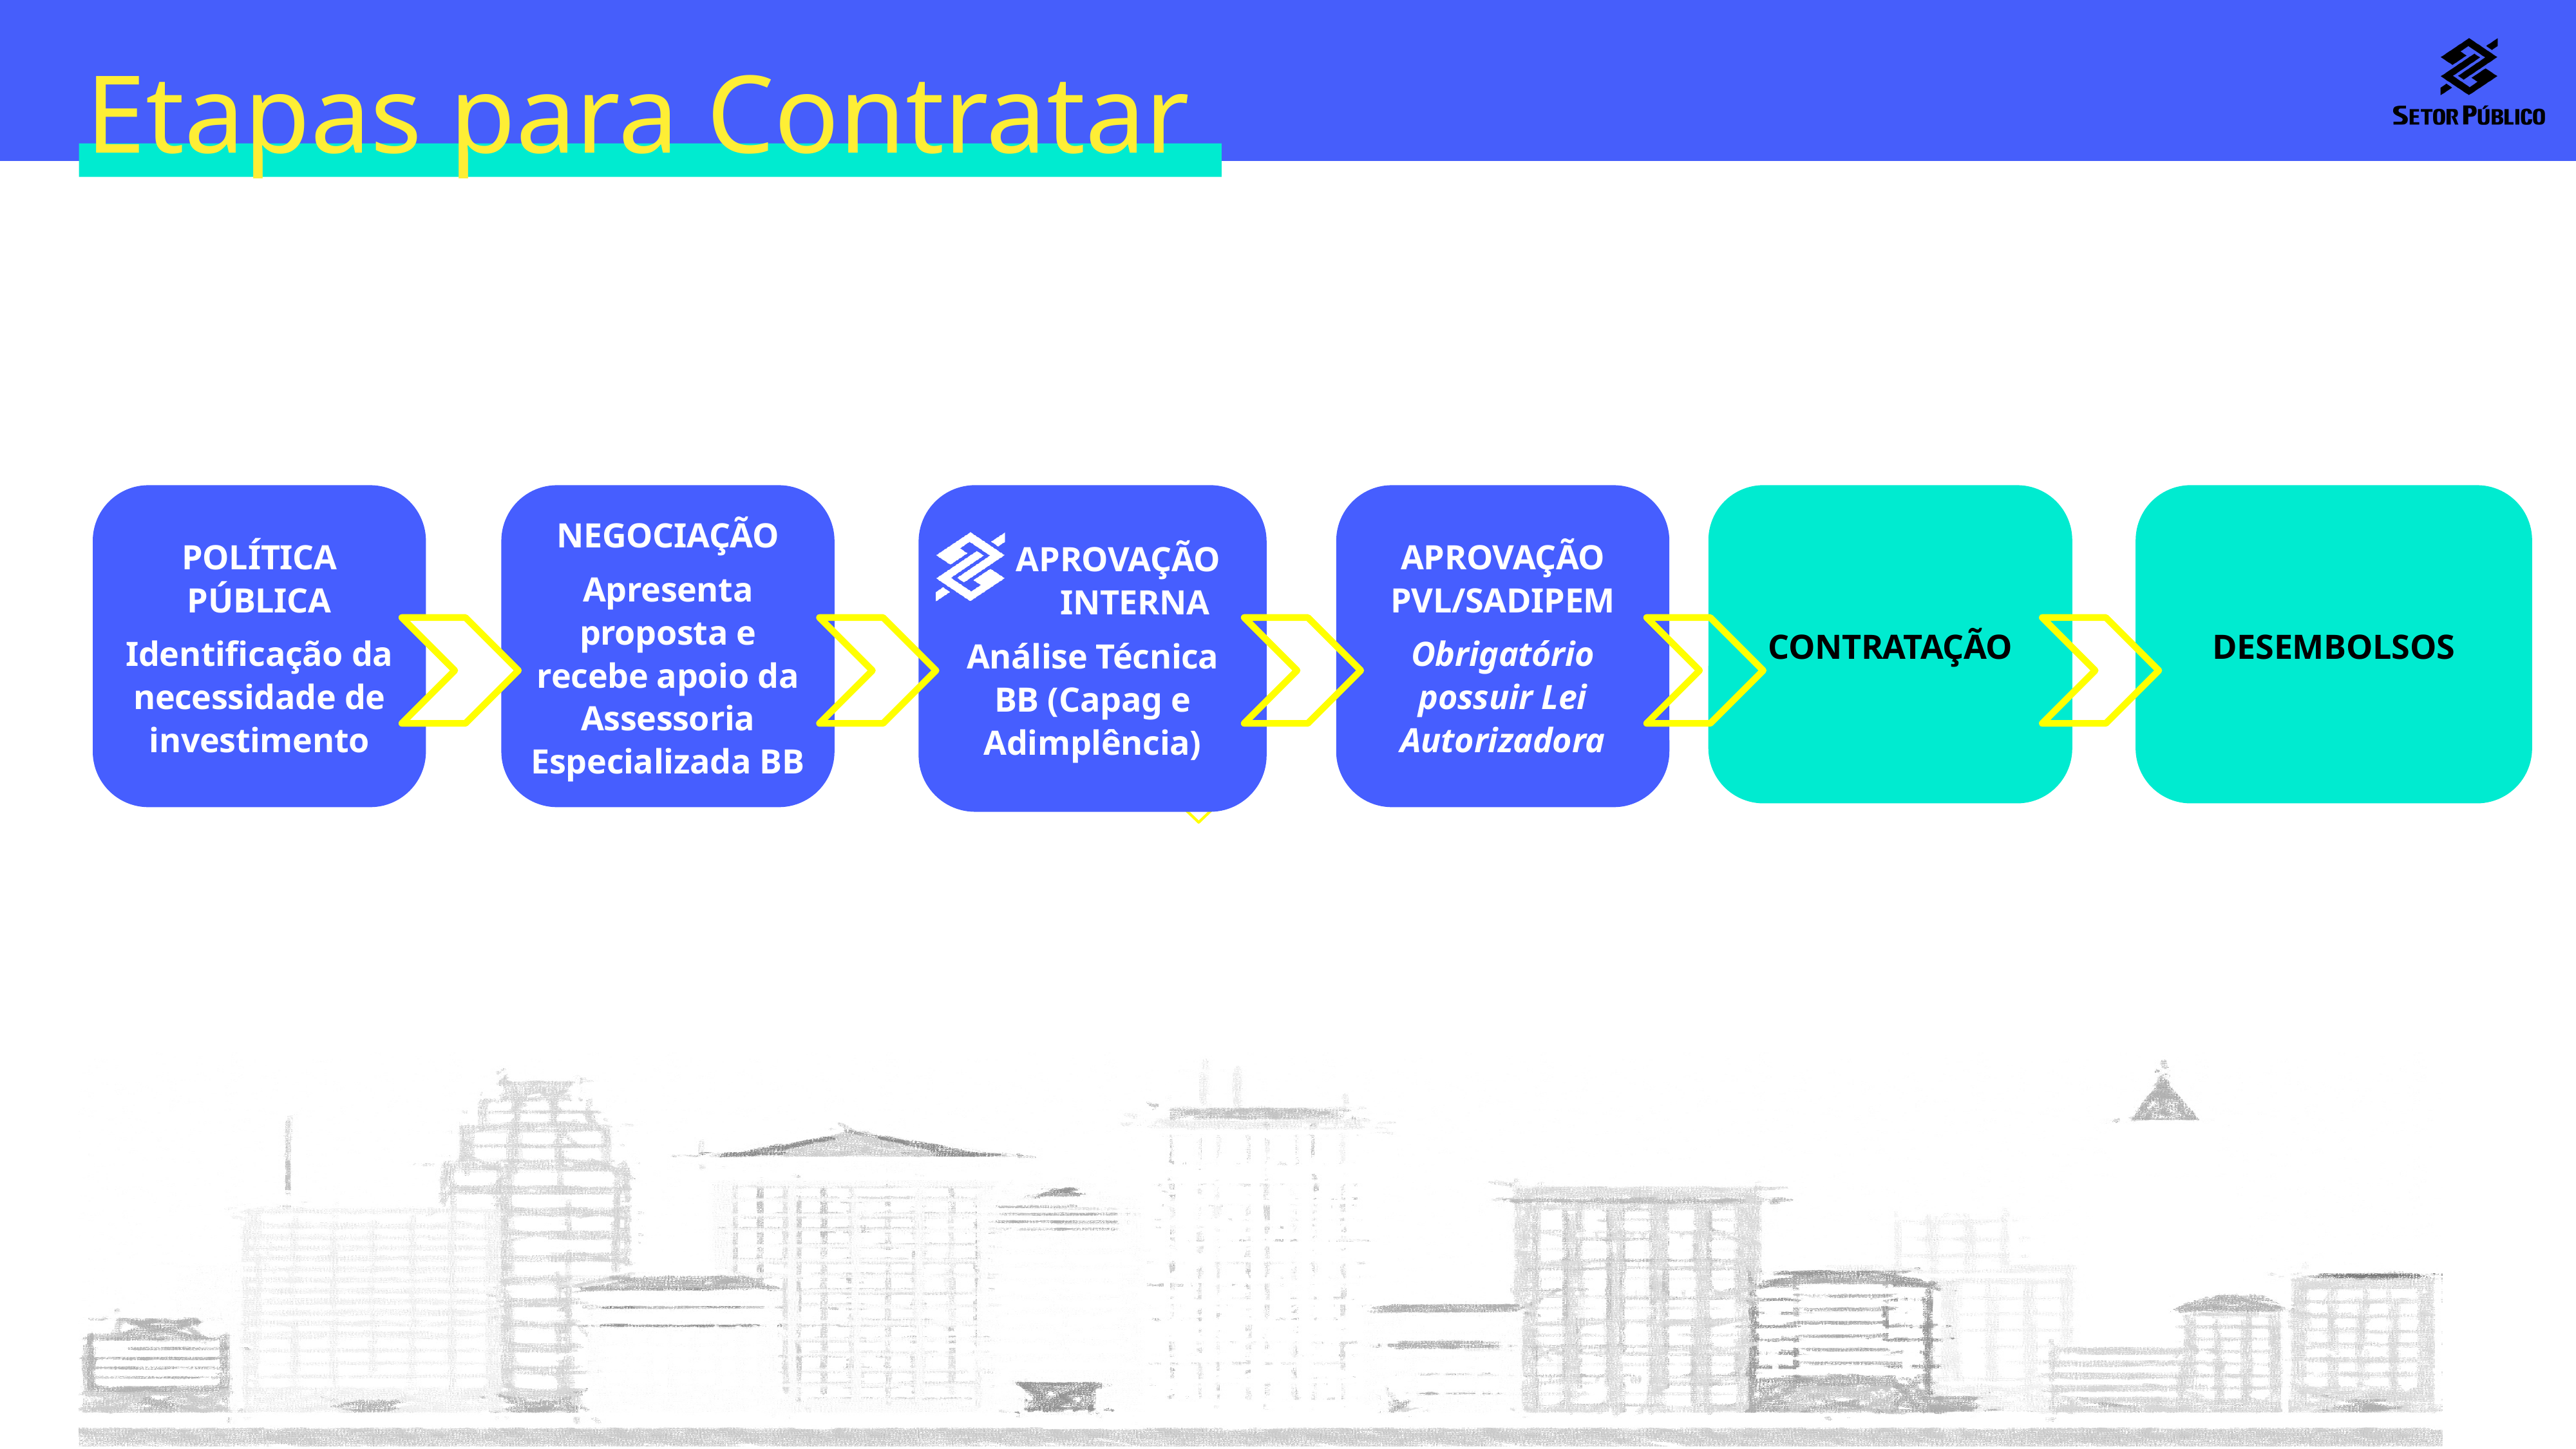

# Etapas para Contratar
POLÍTICA PÚBLICA
Identificação da necessidade de investimento
NEGOCIAÇÃO
Apresenta proposta e recebe apoio da Assessoria Especializada BB
 APROVAÇÃO INTERNA
Análise Técnica BB (Capag e Adimplência)
APROVAÇÃO PVL/SADIPEM
Obrigatório possuir Lei Autorizadora
CONTRATAÇÃO
DESEMBOLSOS